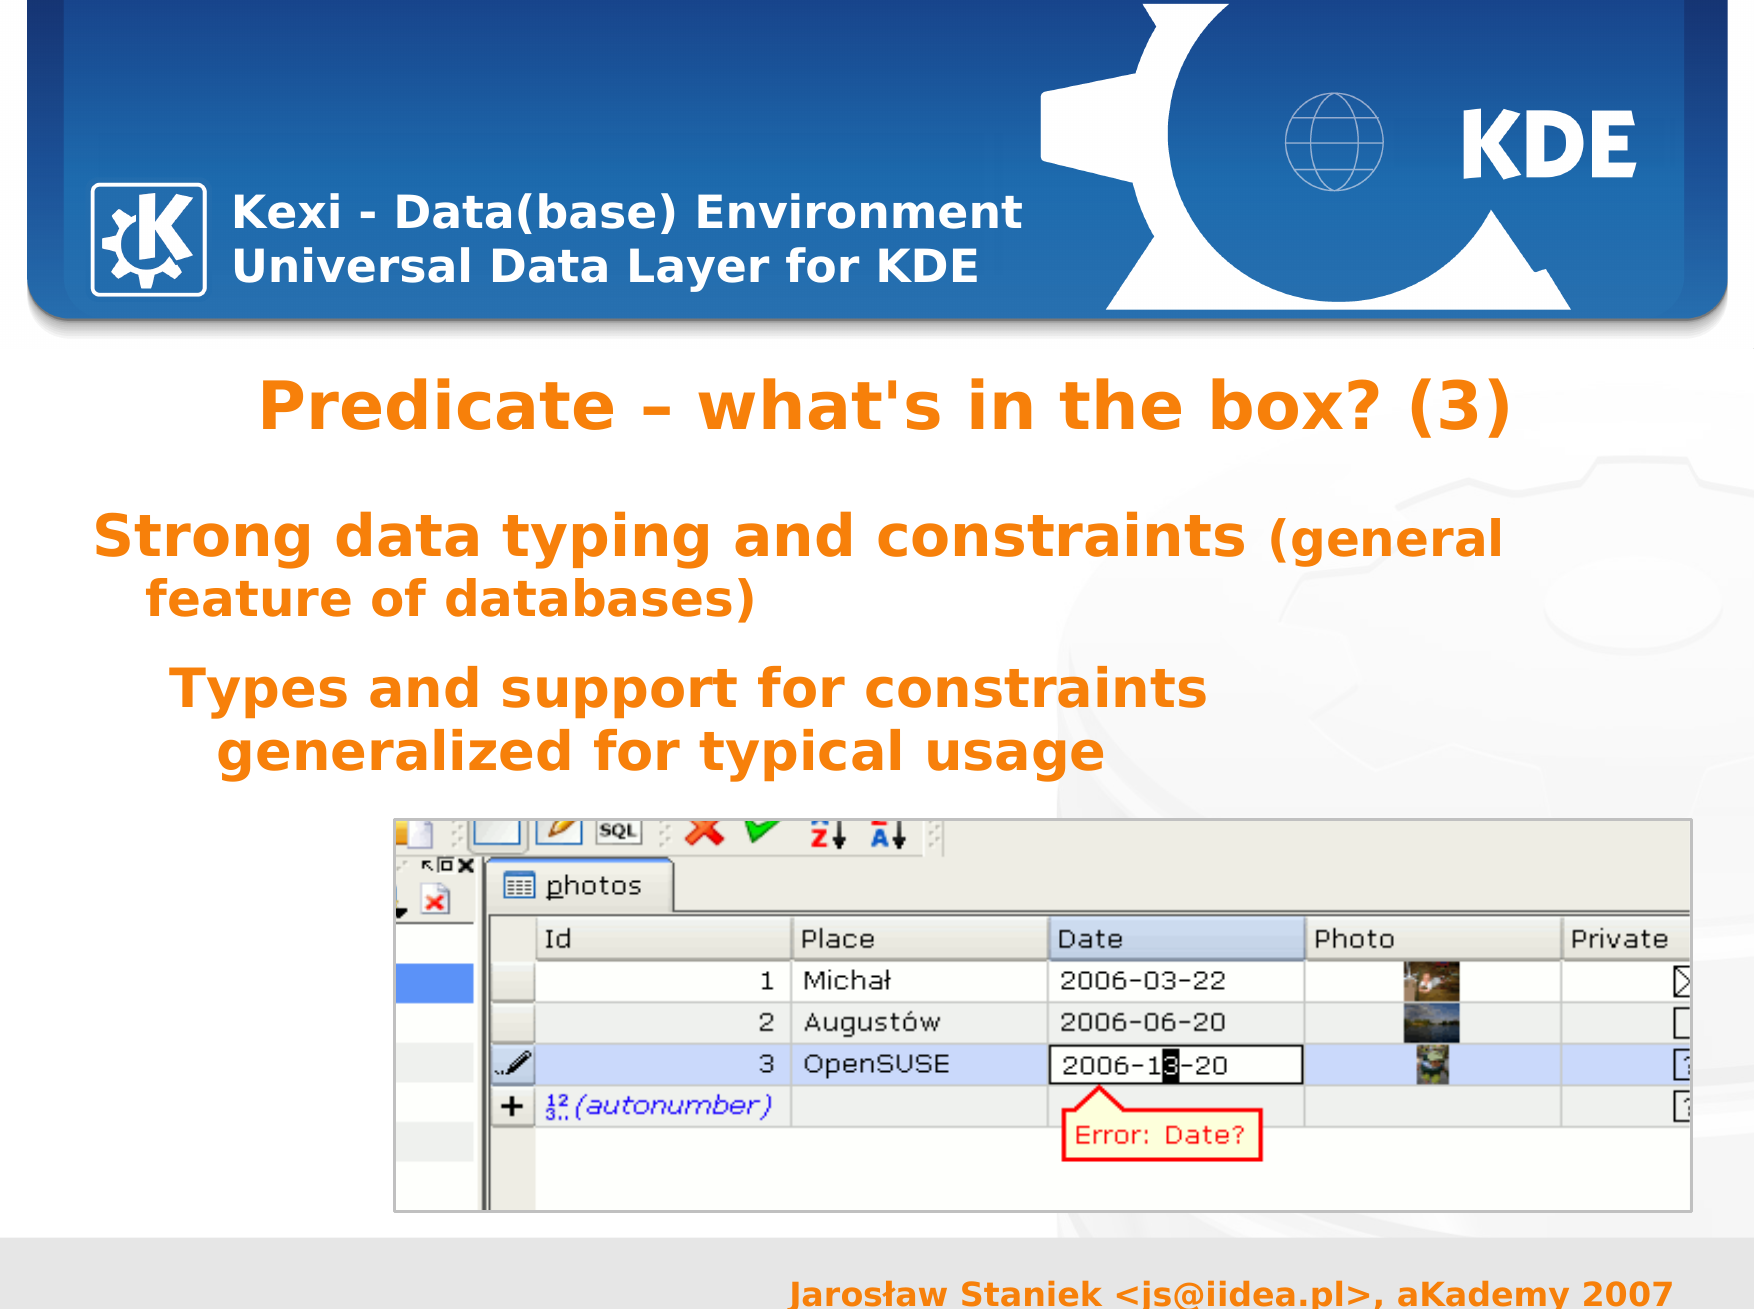

# Predicate – what's in the box? (3)
Strong data typing and constraints (general feature of databases)
Types and support for constraints generalized for typical usage